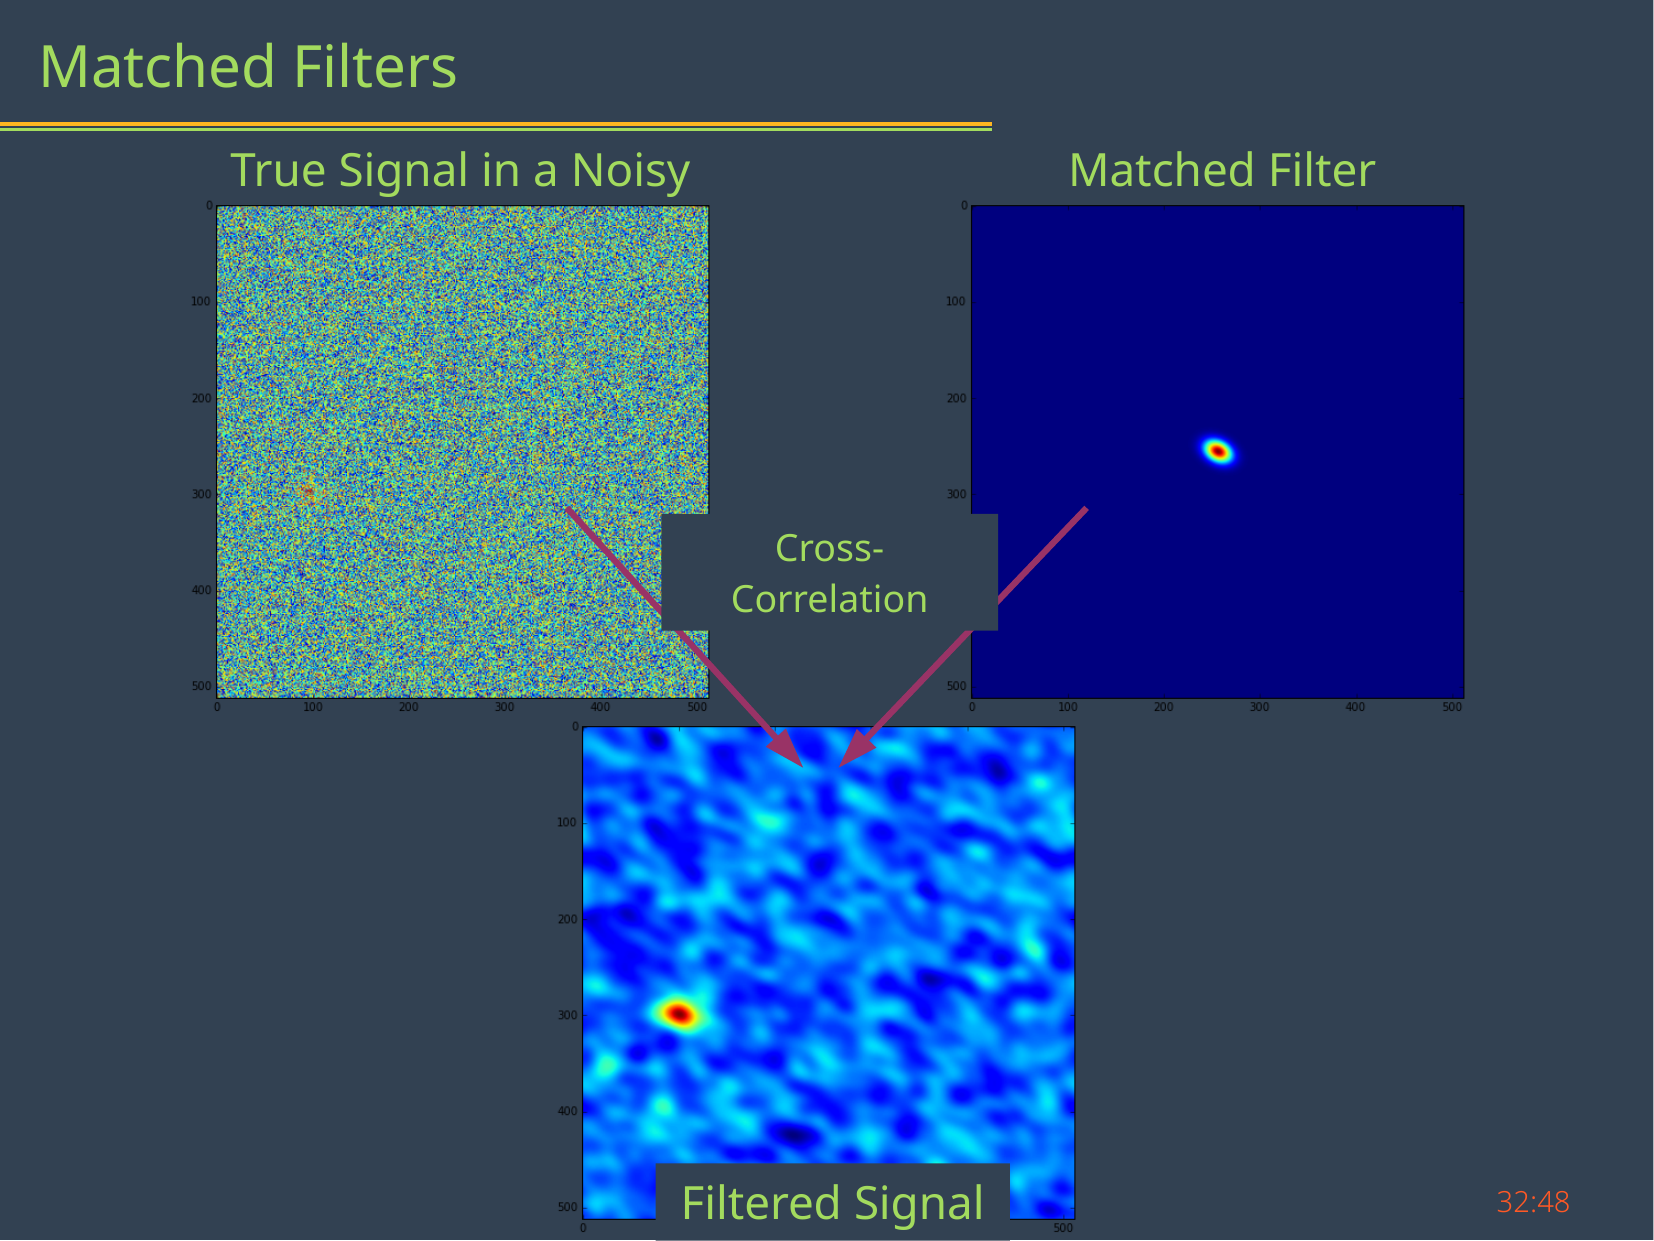

Matched Filters
True Signal in a Noisy System
Matched Filter
Cross-Correlation
Filtered Signal
NASSP 2016
32